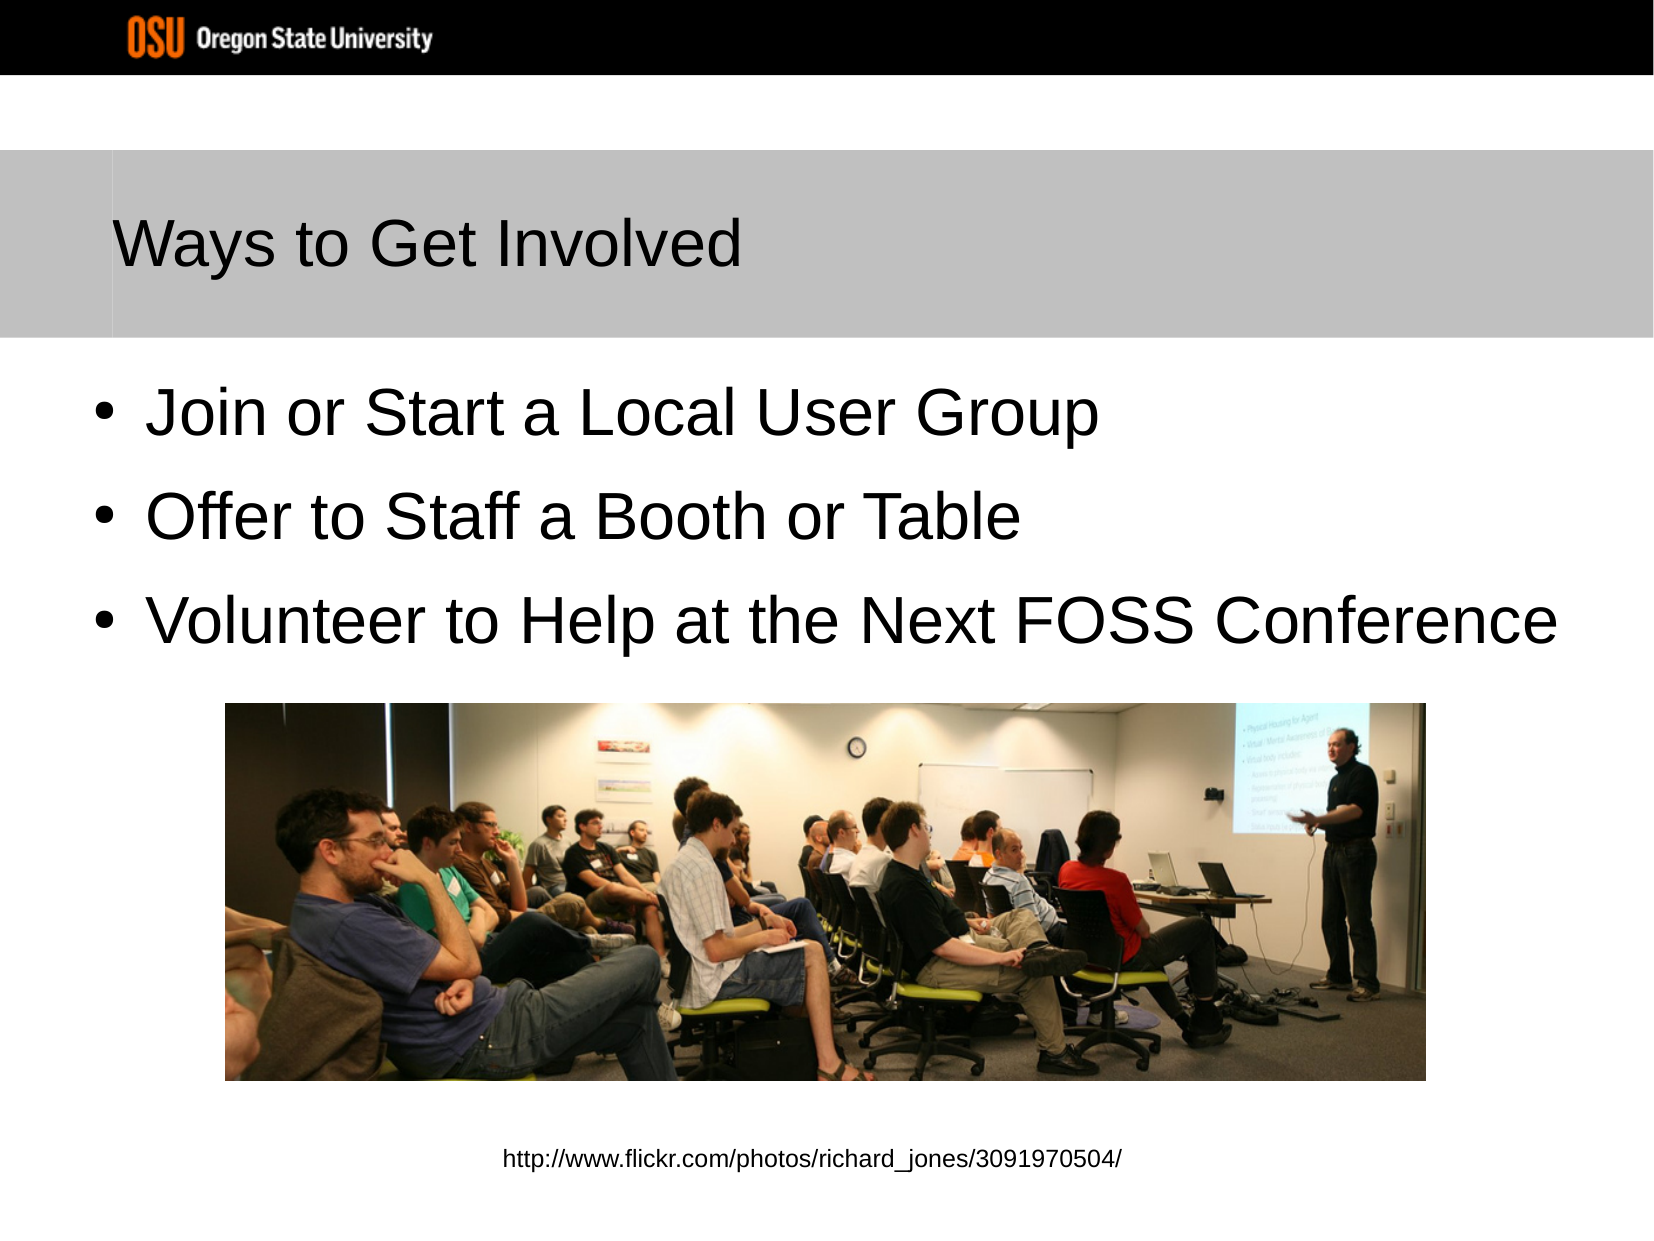

# Ways to Get Involved
Join or Start a Local User Group
Offer to Staff a Booth or Table
Volunteer to Help at the Next FOSS Conference
http://www.flickr.com/photos/richard_jones/3091970504/